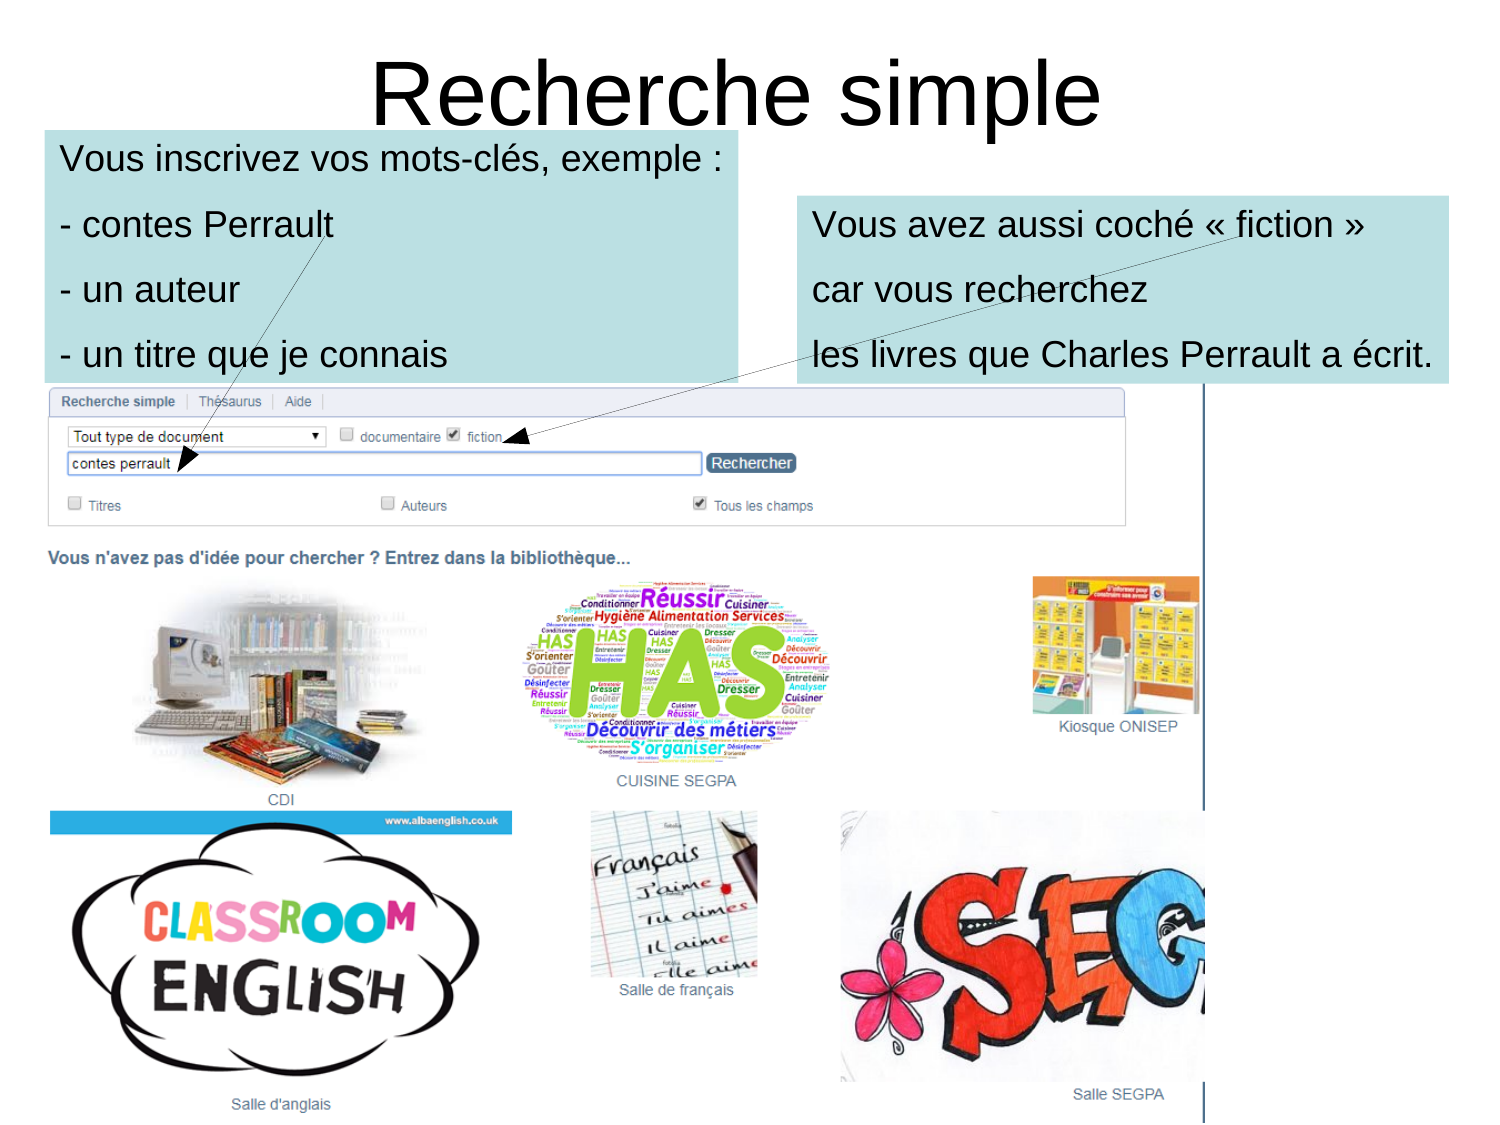

Recherche simple
Vous inscrivez vos mots-clés, exemple :
- contes Perrault
- un auteur
- un titre que je connais
Vous avez aussi coché « fiction »
car vous recherchez
les livres que Charles Perrault a écrit.